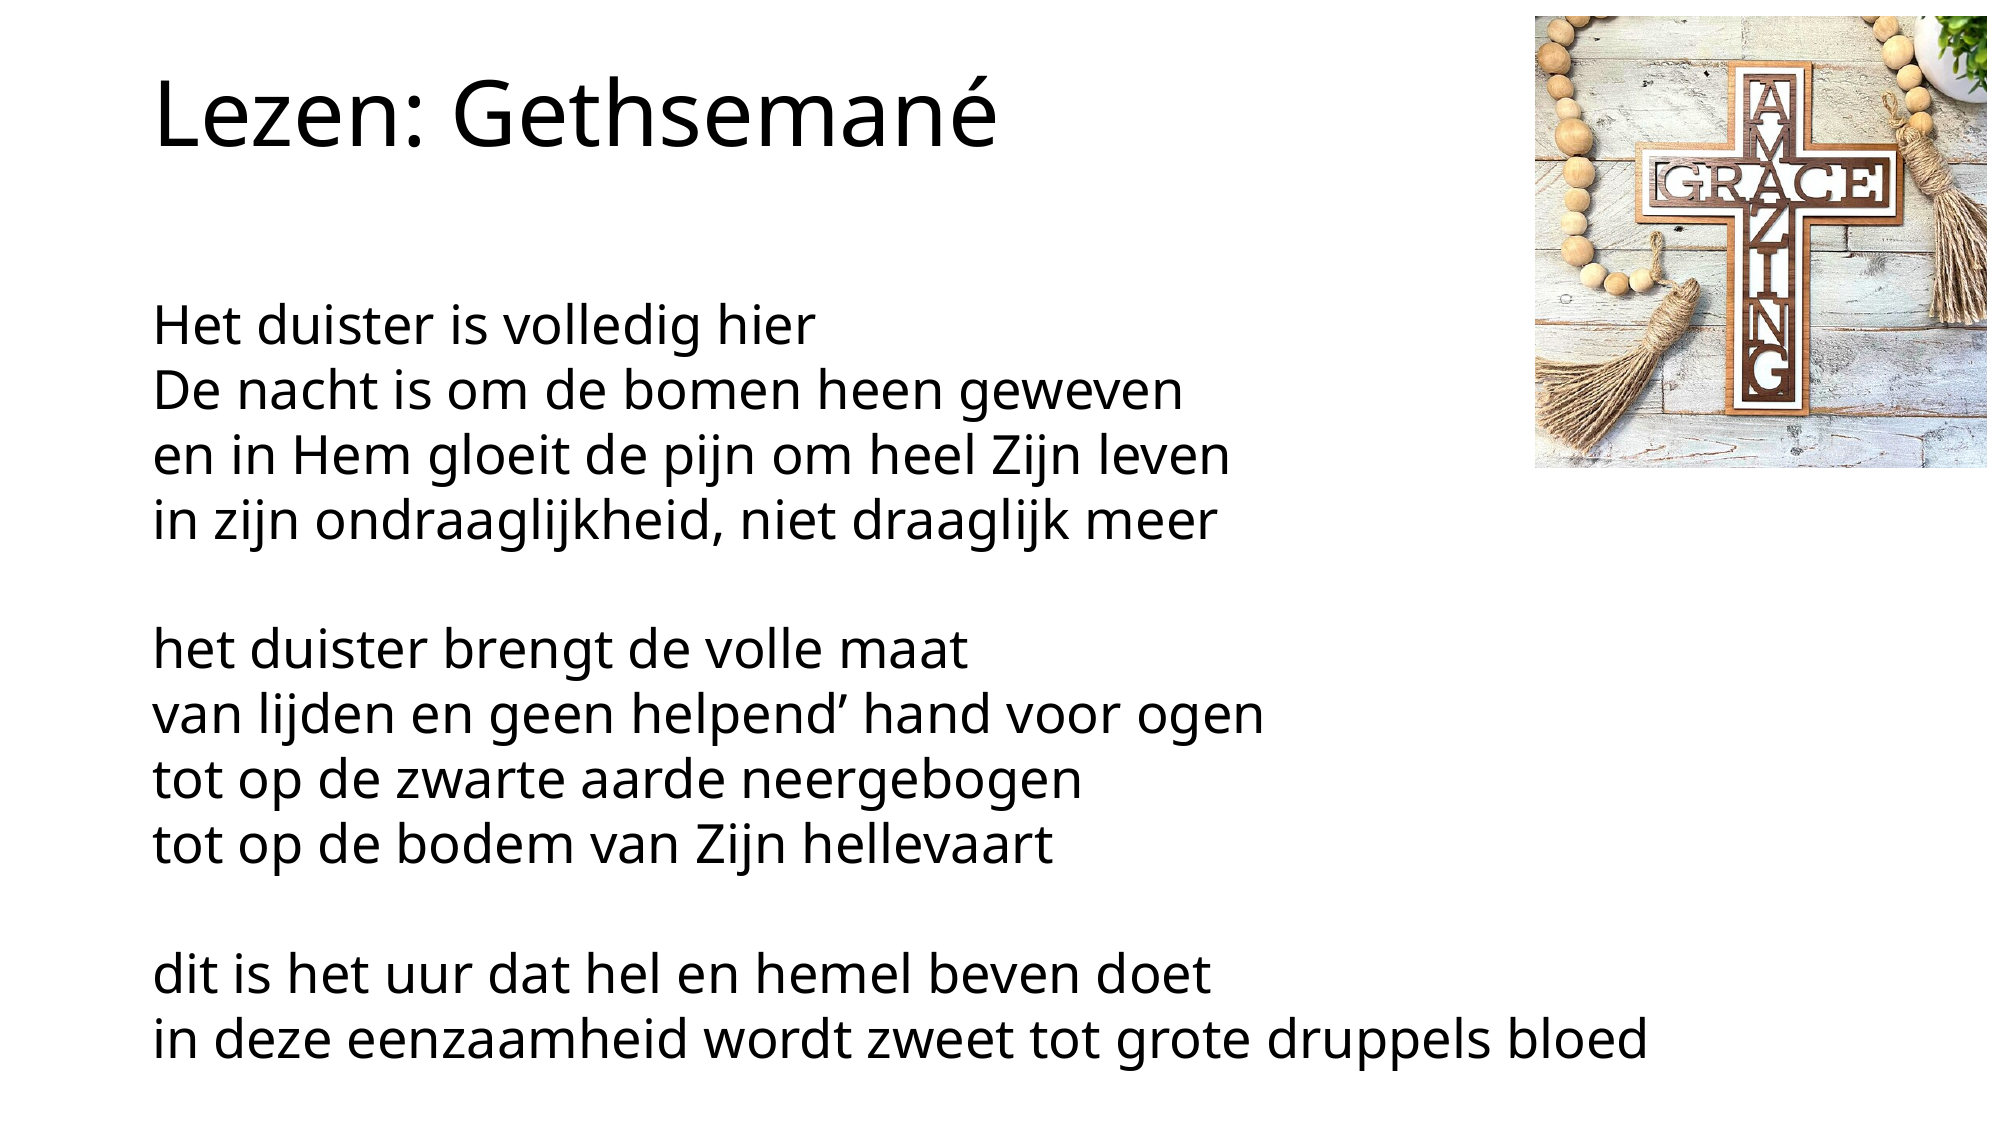

# Lezen: Gethsemané
Het duister is volledig hier
De nacht is om de bomen heen geweven
en in Hem gloeit de pijn om heel Zijn leven
in zijn ondraaglijkheid, niet draaglijk meer
het duister brengt de volle maat
van lijden en geen helpend’ hand voor ogen
tot op de zwarte aarde neergebogen
tot op de bodem van Zijn hellevaart
dit is het uur dat hel en hemel beven doet
in deze eenzaamheid wordt zweet tot grote druppels bloed